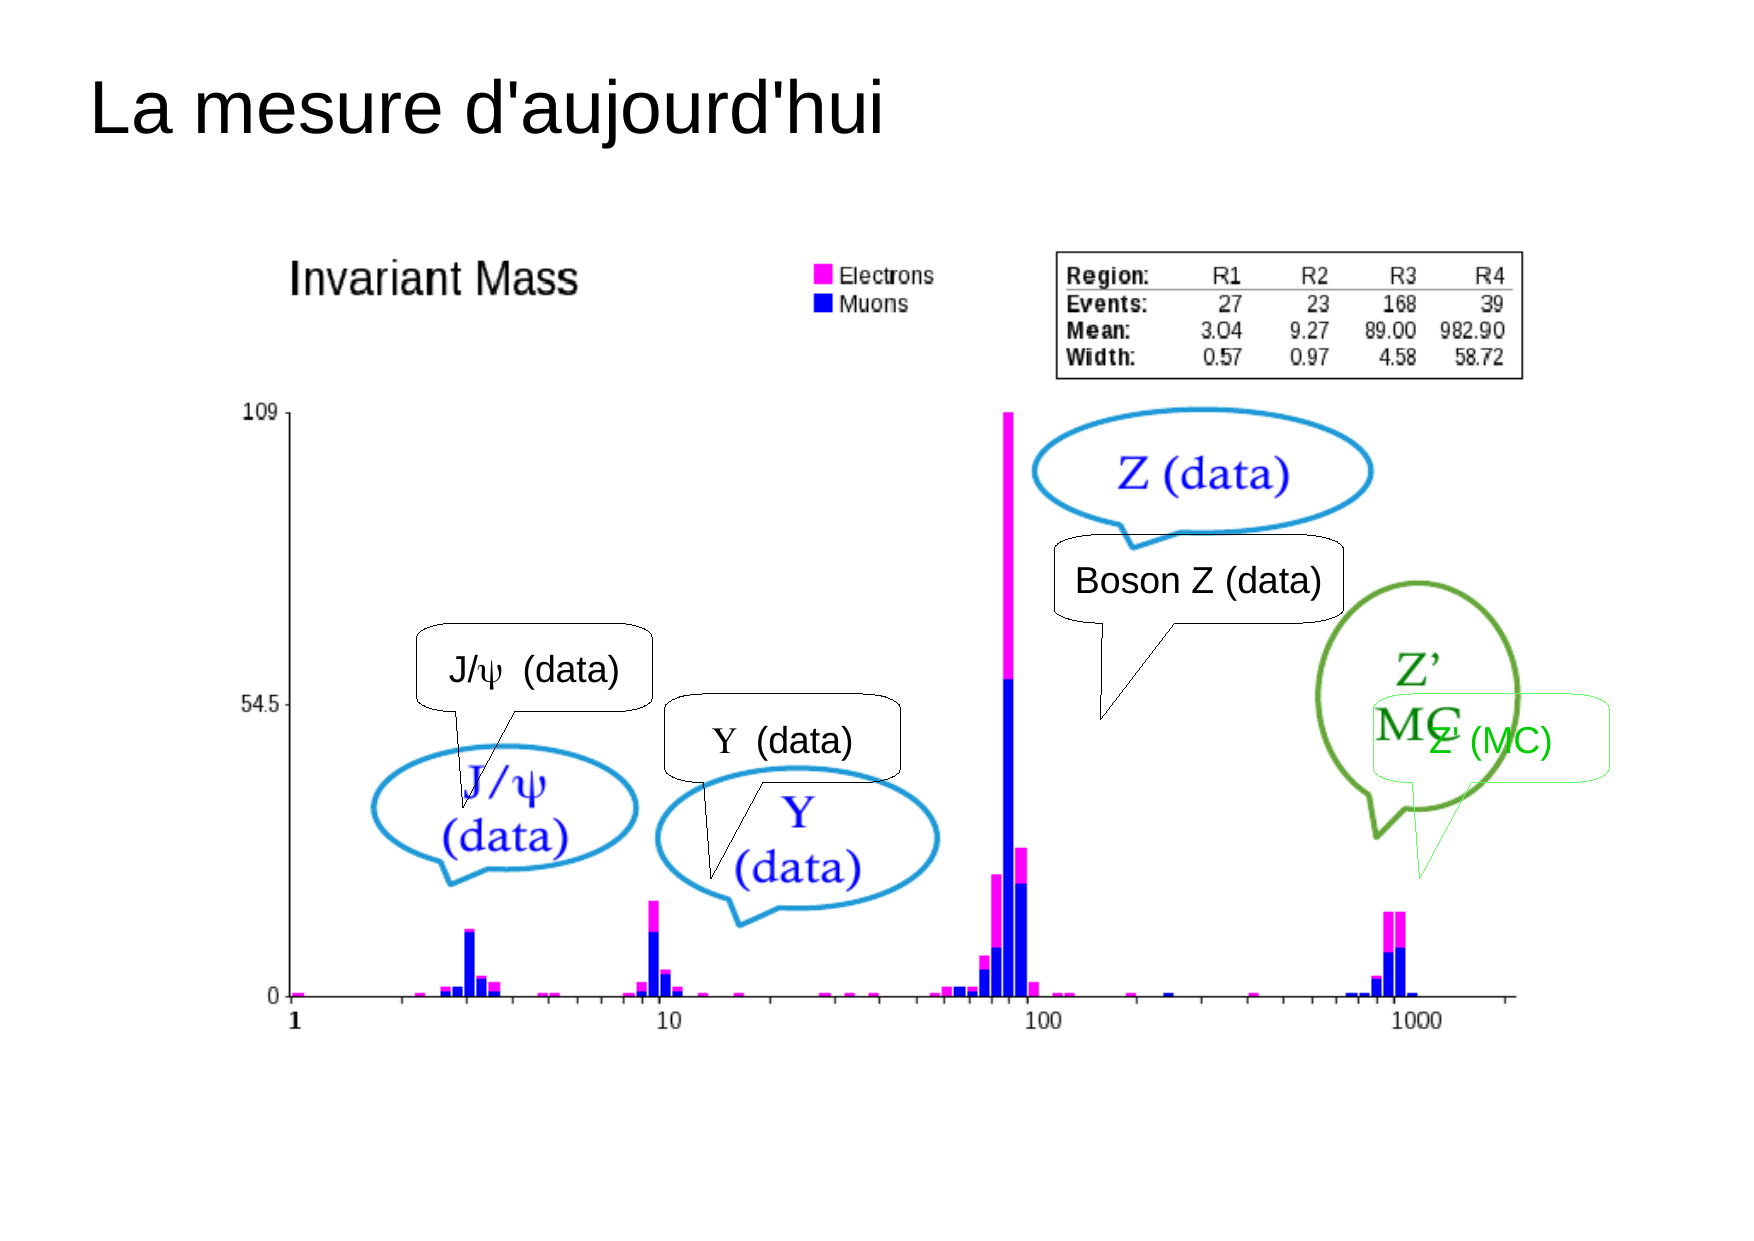

# La mesure d'aujourd'hui
Boson Z (data)
J/y (data)
U (data)
Z' (MC)